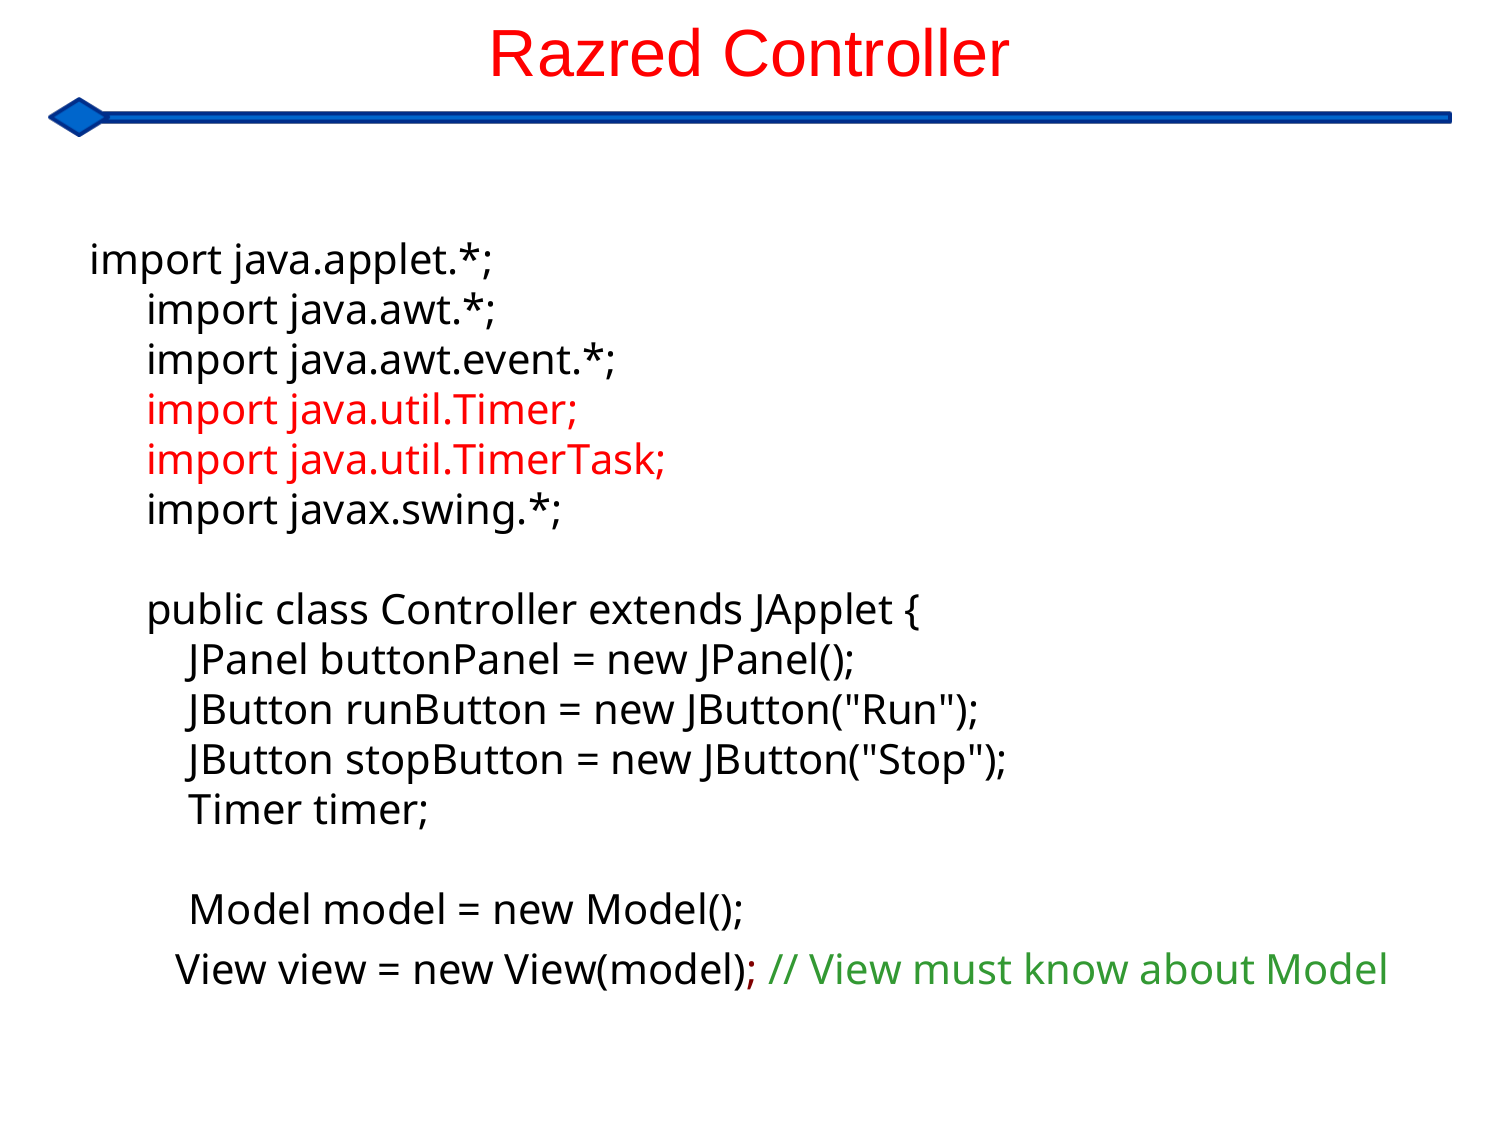

# Razred Controller
import java.applet.*;
import java.awt.*;
import java.awt.event.*;
import java.util.Timer;
import java.util.TimerTask;
import javax.swing.*;
public class Controller extends JApplet {
 JPanel buttonPanel = new JPanel();
 JButton runButton = new JButton("Run");
 JButton stopButton = new JButton("Stop");
 Timer timer;
 Model model = new Model();
 View view = new View(model); // View must know about Model